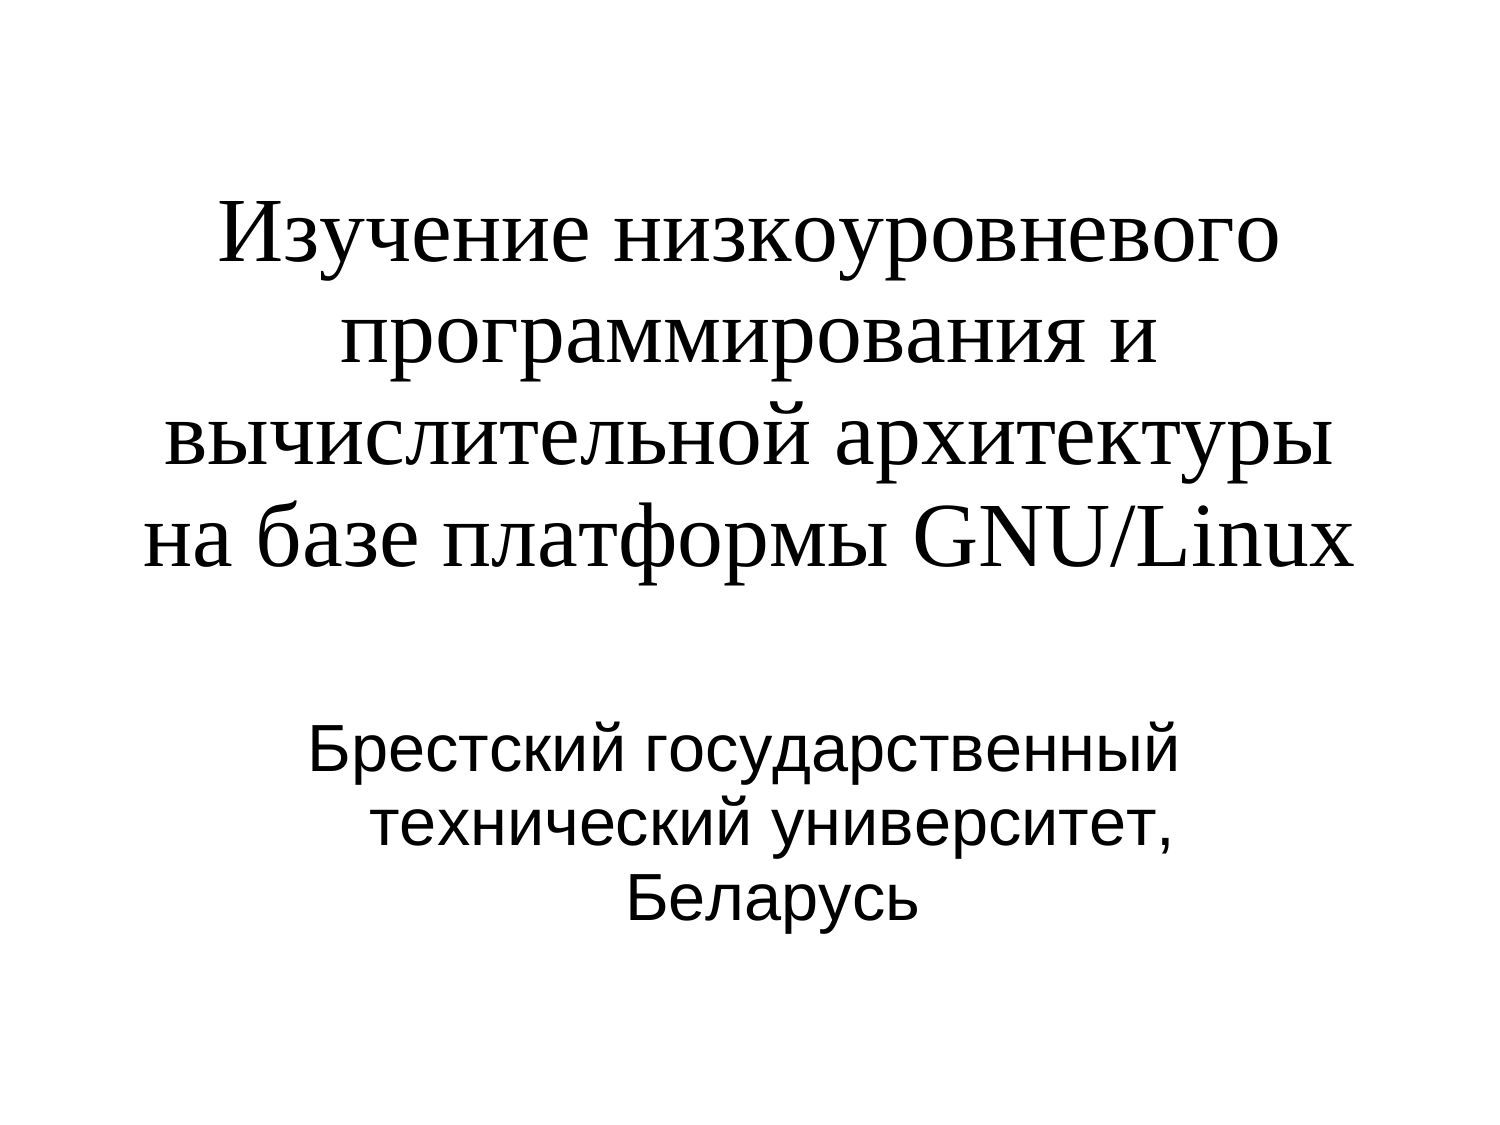

# Изучение низкоуровневого программирования и вычислительной архитектуры на базе платформы GNU/Linux
Брестский государственный технический университет, Беларусь